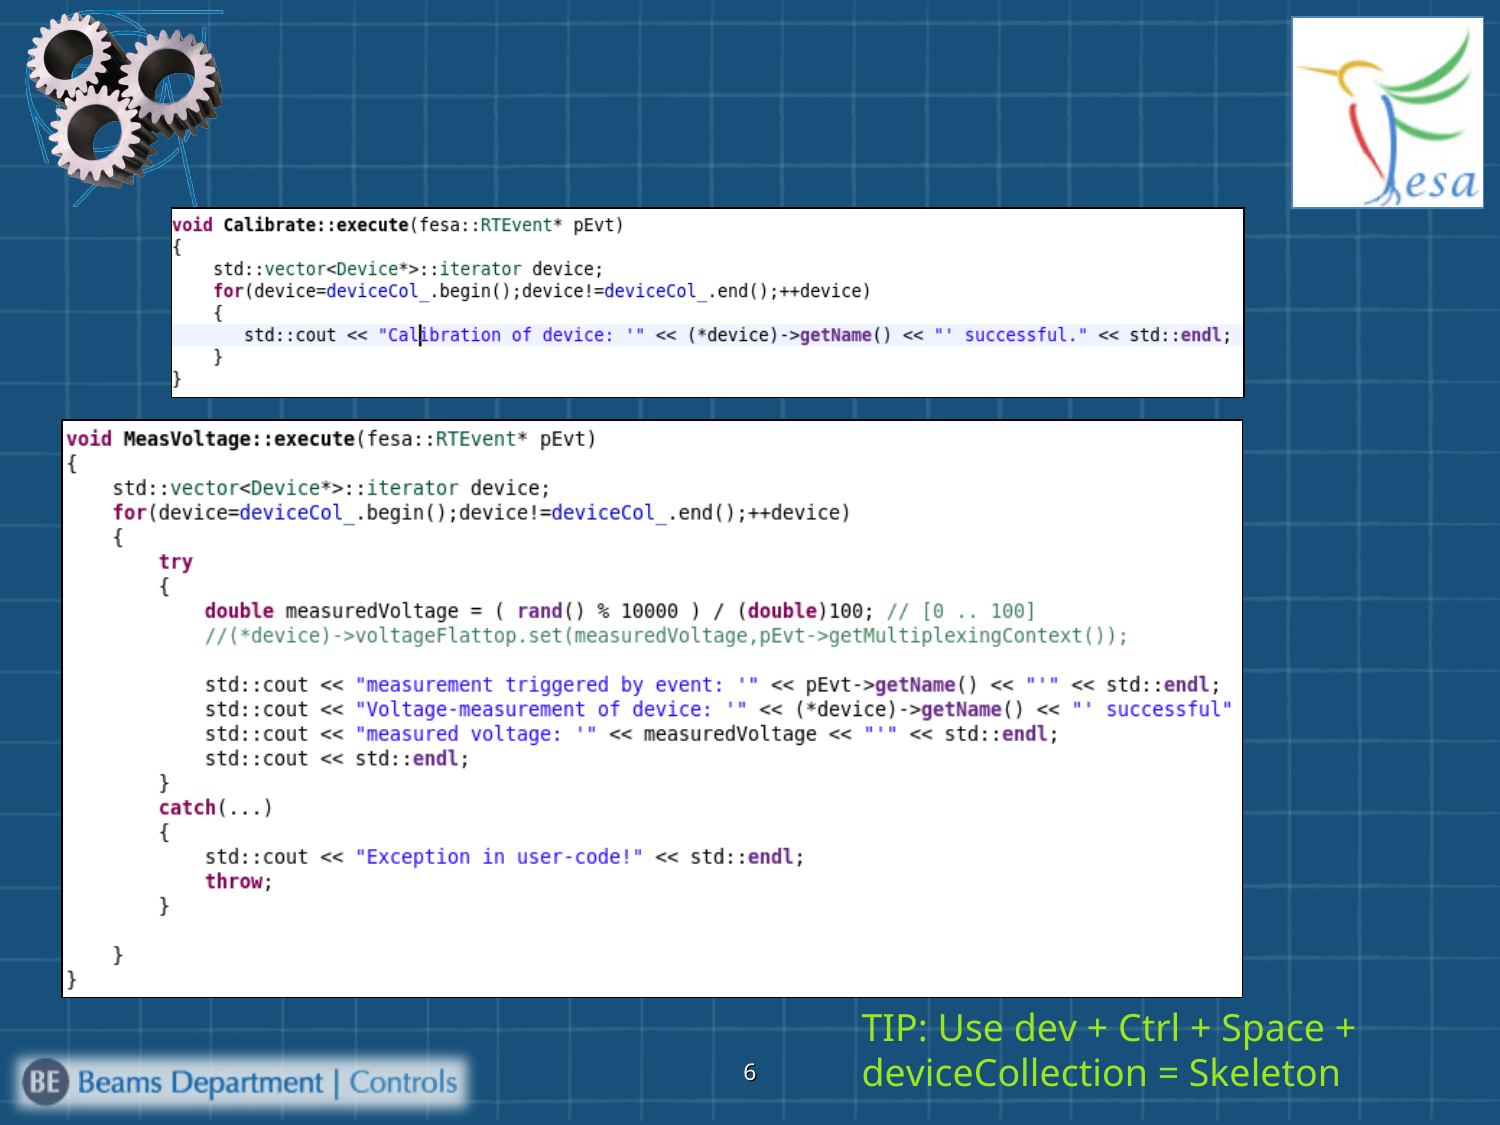

TIP: Use dev + Ctrl + Space + deviceCollection = Skeleton